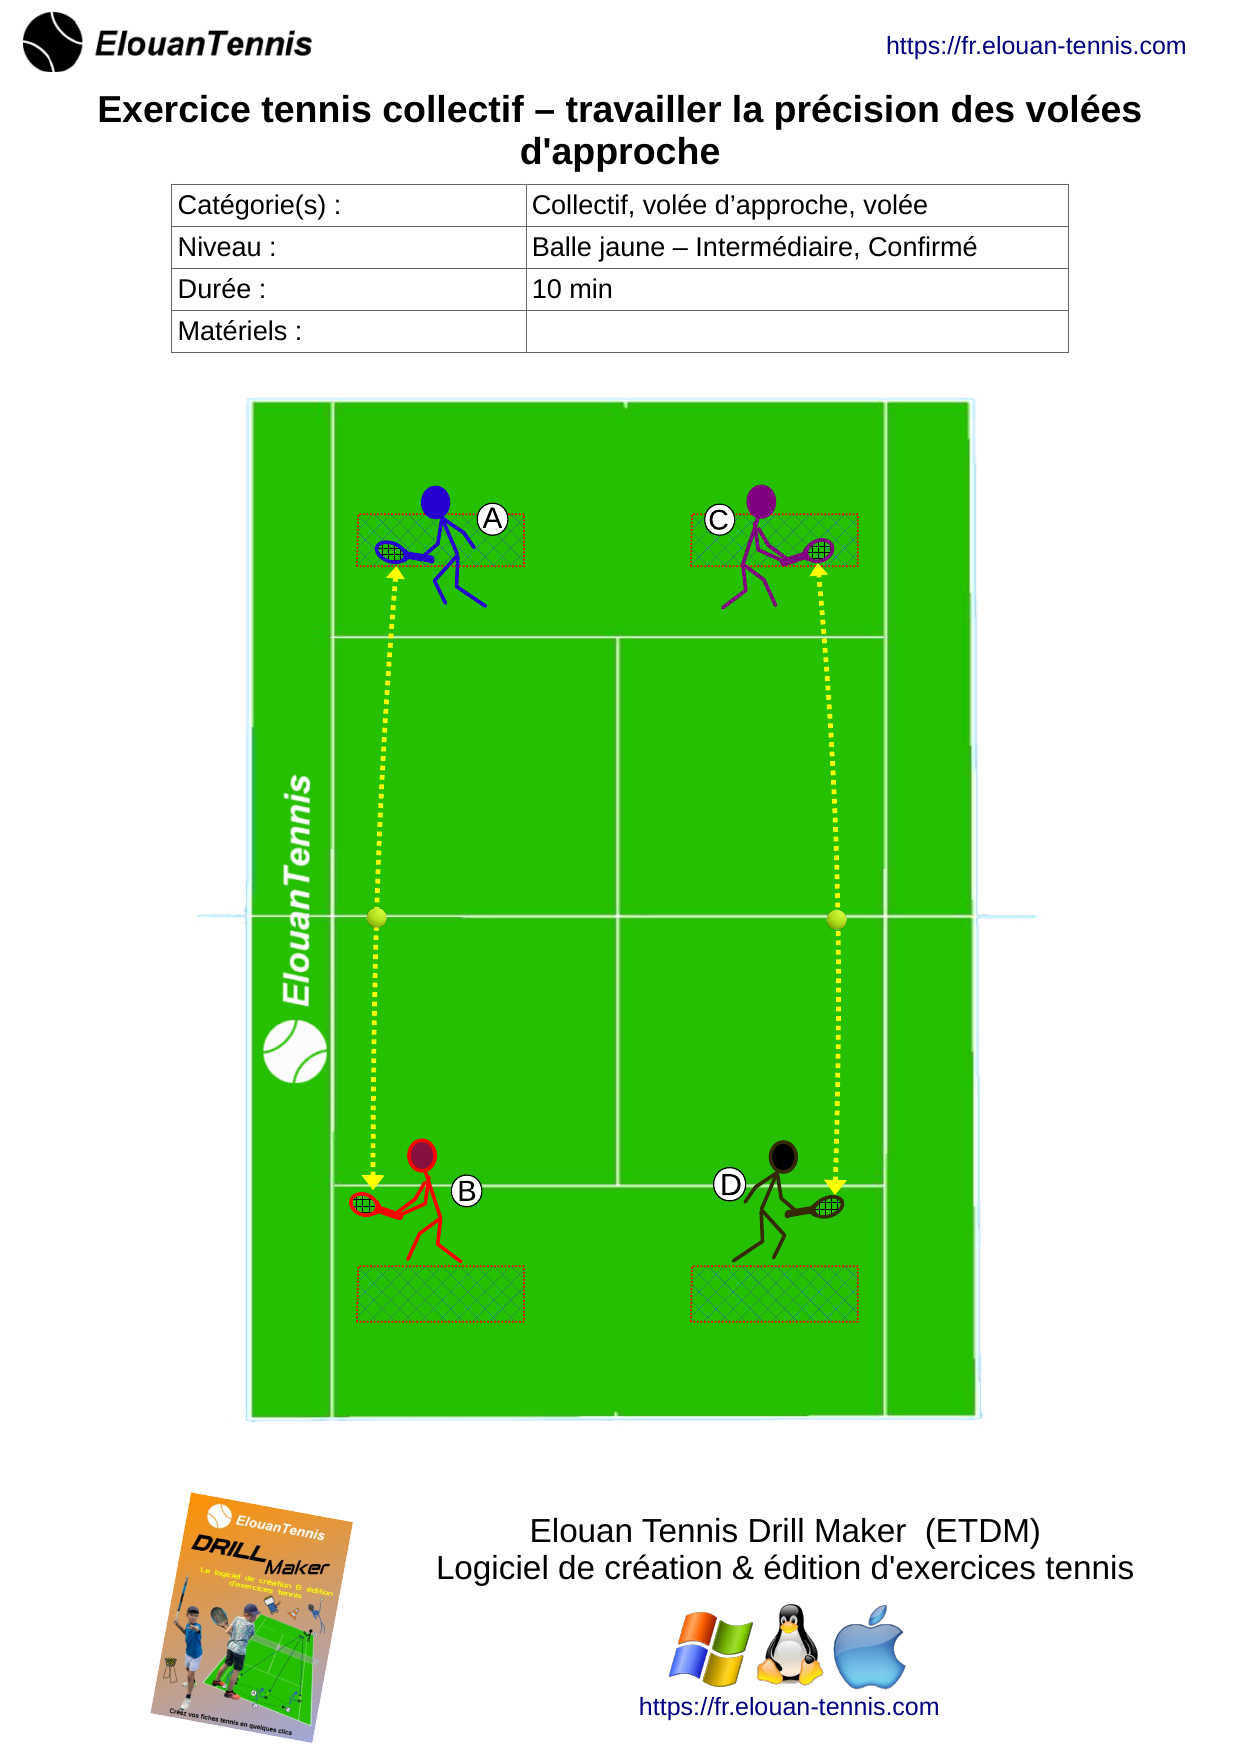

https://fr.elouan-tennis.com
# Exercice tennis collectif – travailler la précision des volées d'approche
| Catégorie(s) : | Collectif, volée d’approche, volée |
| --- | --- |
| Niveau : | Balle jaune – Intermédiaire, Confirmé |
| Durée : | 10 min |
| Matériels : | |
Elouan Tennis Drill Maker (ETDM)
Logiciel de création & édition d'exercices tennis
https://fr.elouan-tennis.com